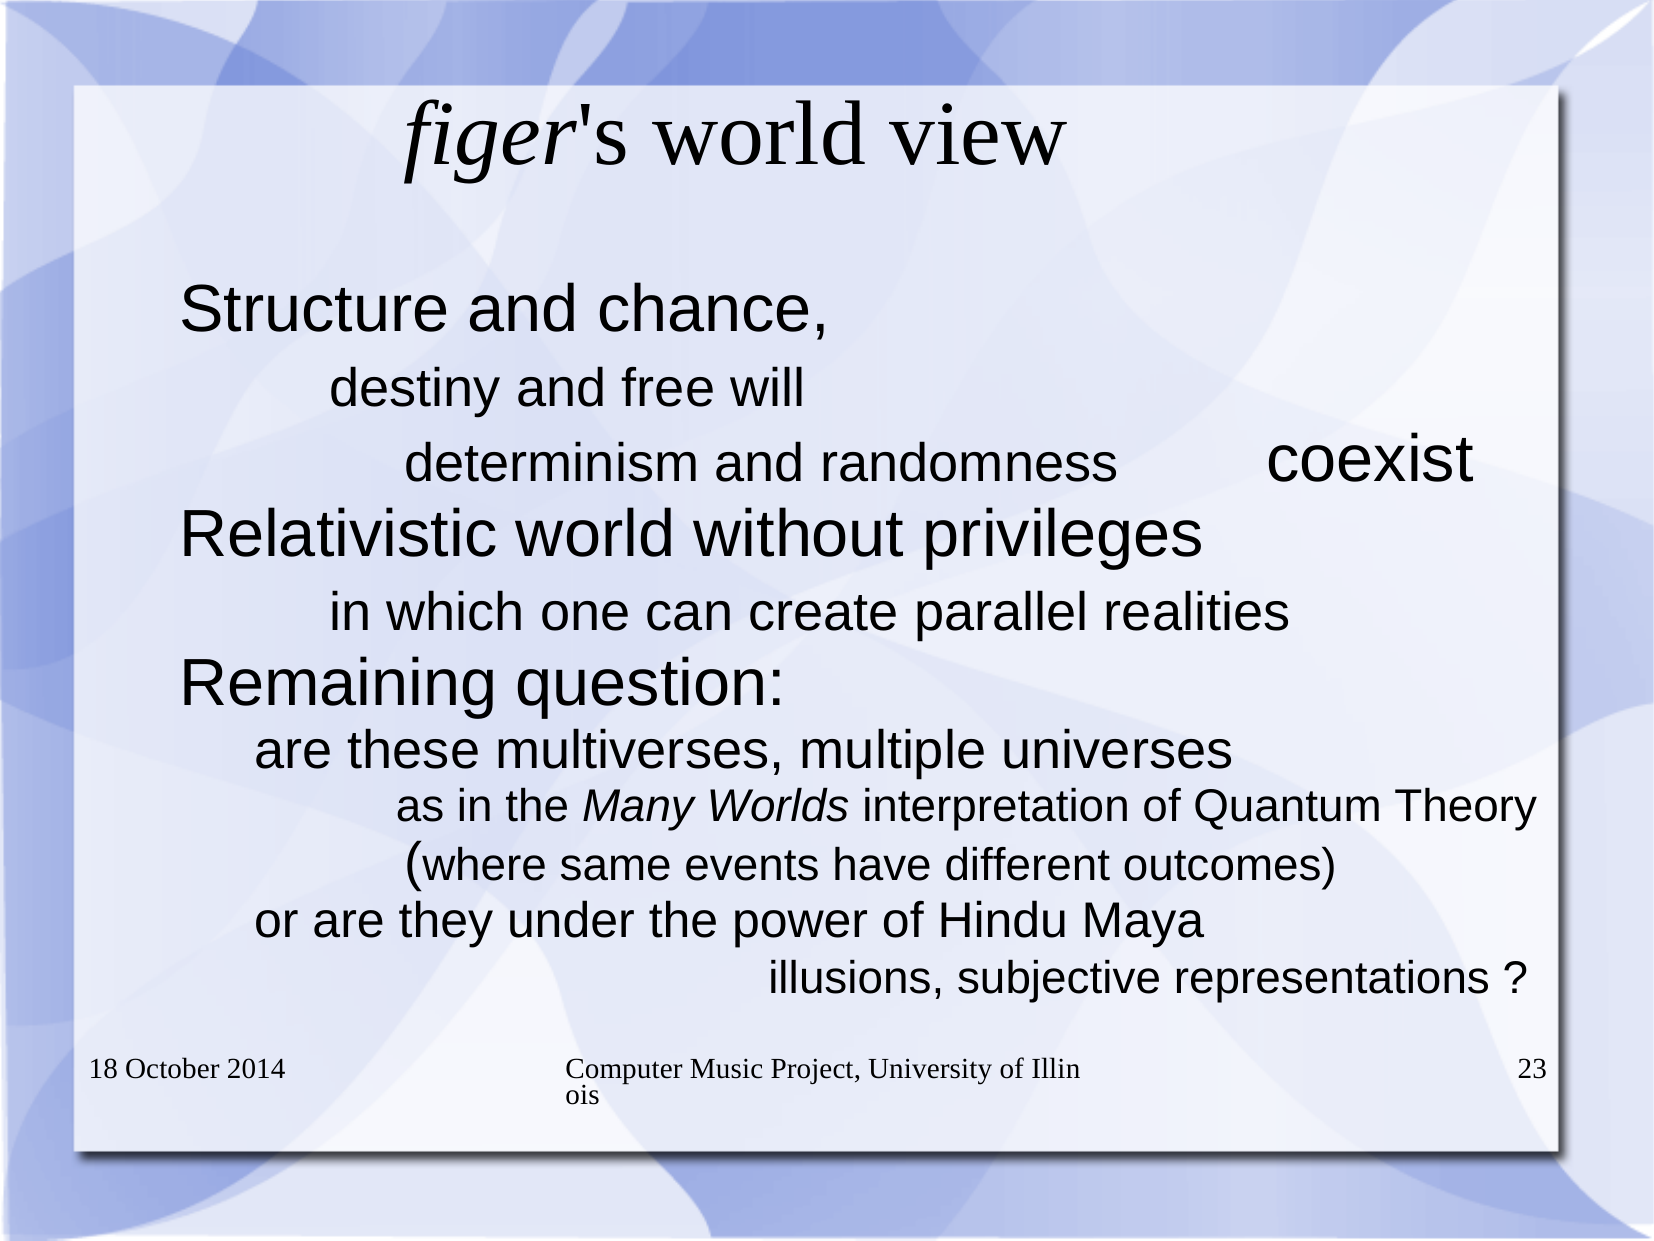

figer's world view
# Structure and chance,
		destiny and free will
			determinism and randomness coexist
Relativistic world without privileges
		in which one can create parallel realities
Remaining question:
	are these multiverses, multiple universes
 		as in the Many Worlds interpretation of Quantum Theory
 			(where same events have different outcomes)
	or are they under the power of Hindu Maya
			 illusions, subjective representations ?
18 October 2014
Computer Music Project, University of Illinois
23